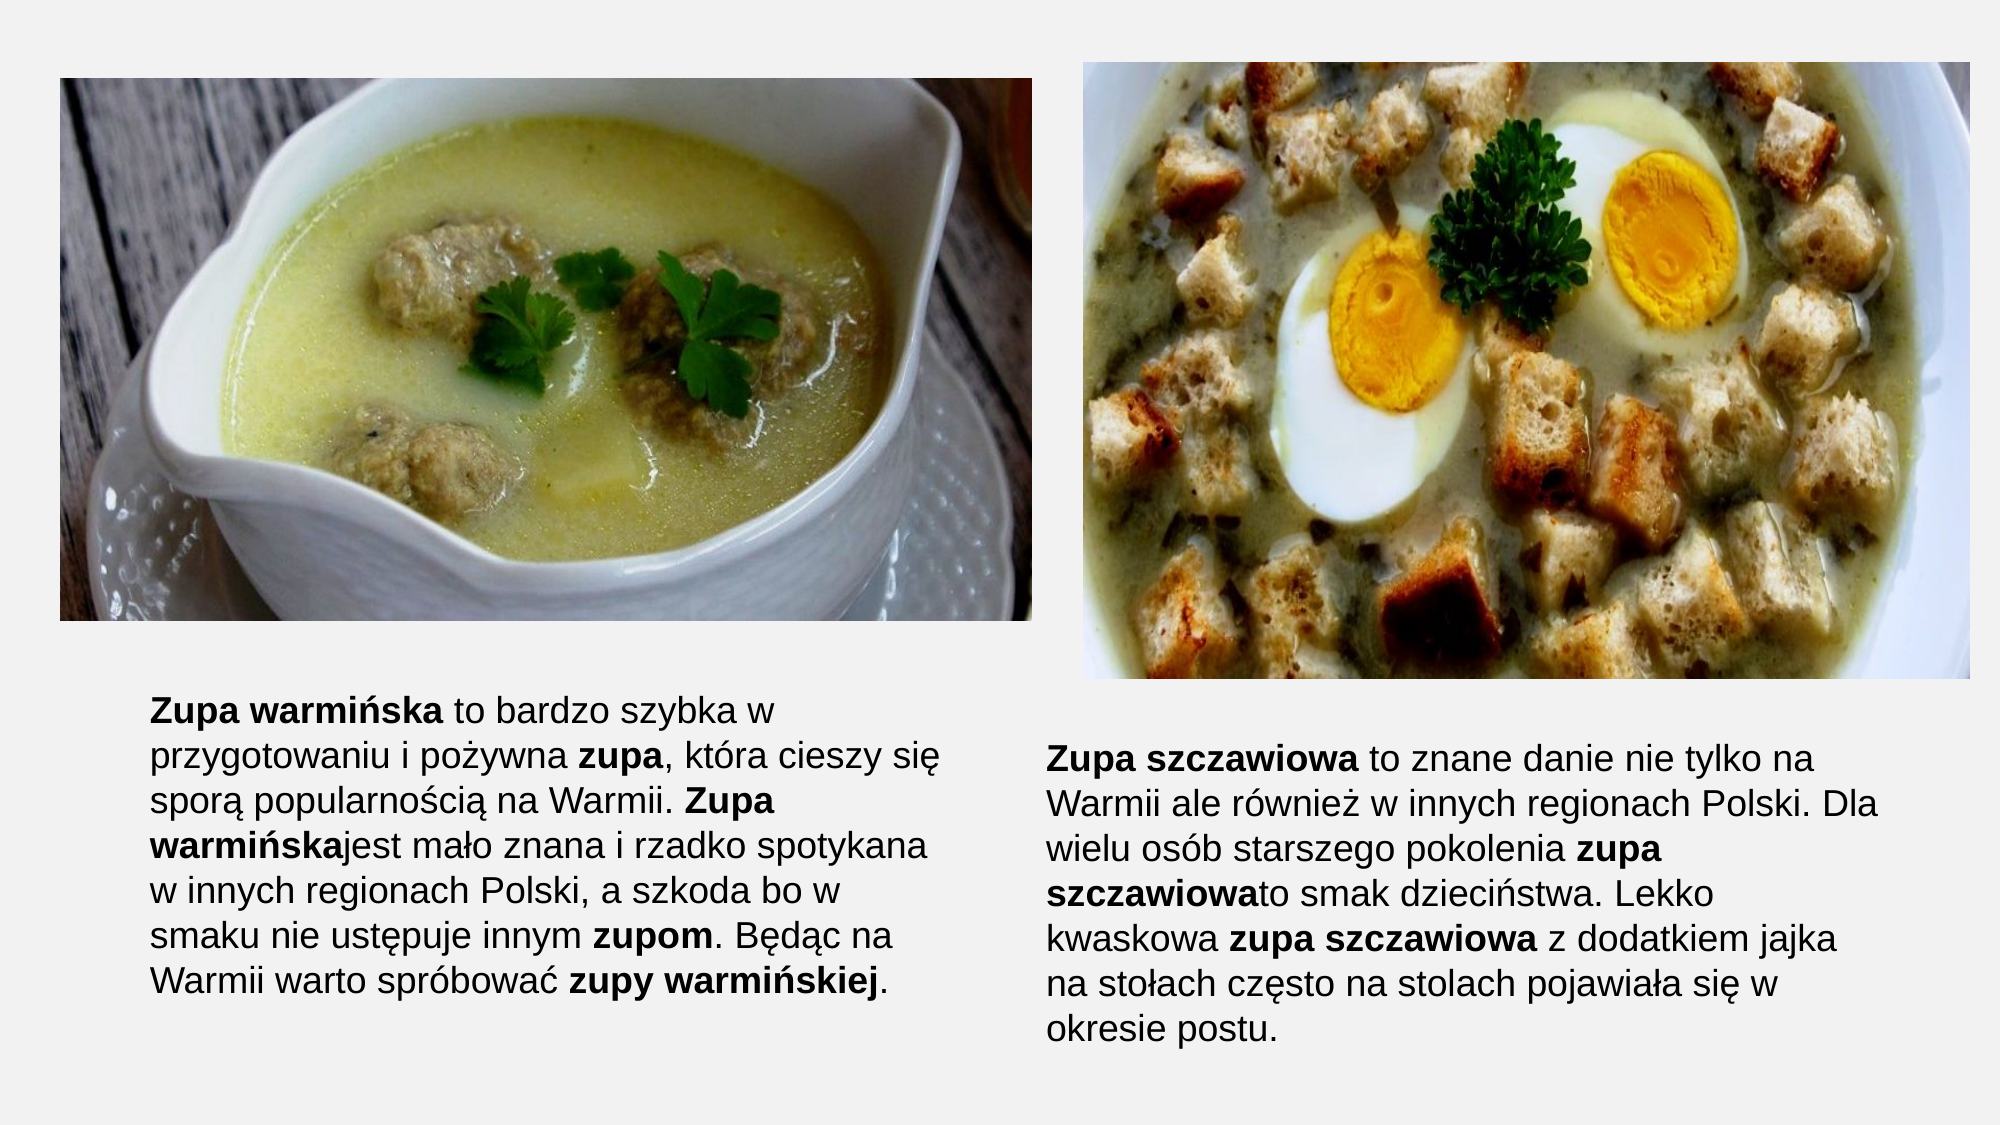

Zupa warmińska to bardzo szybka w przygotowaniu i pożywna zupa, która cieszy się sporą popularnością na Warmii. Zupa warmińskajest mało znana i rzadko spotykana w innych regionach Polski, a szkoda bo w smaku nie ustępuje innym zupom. Będąc na Warmii warto spróbować zupy warmińskiej.
Zupa szczawiowa to znane danie nie tylko na Warmii ale również w innych regionach Polski. Dla wielu osób starszego pokolenia zupa szczawiowato smak dzieciństwa. Lekko kwaskowa zupa szczawiowa z dodatkiem jajka na stołach często na stolach pojawiała się w okresie postu.